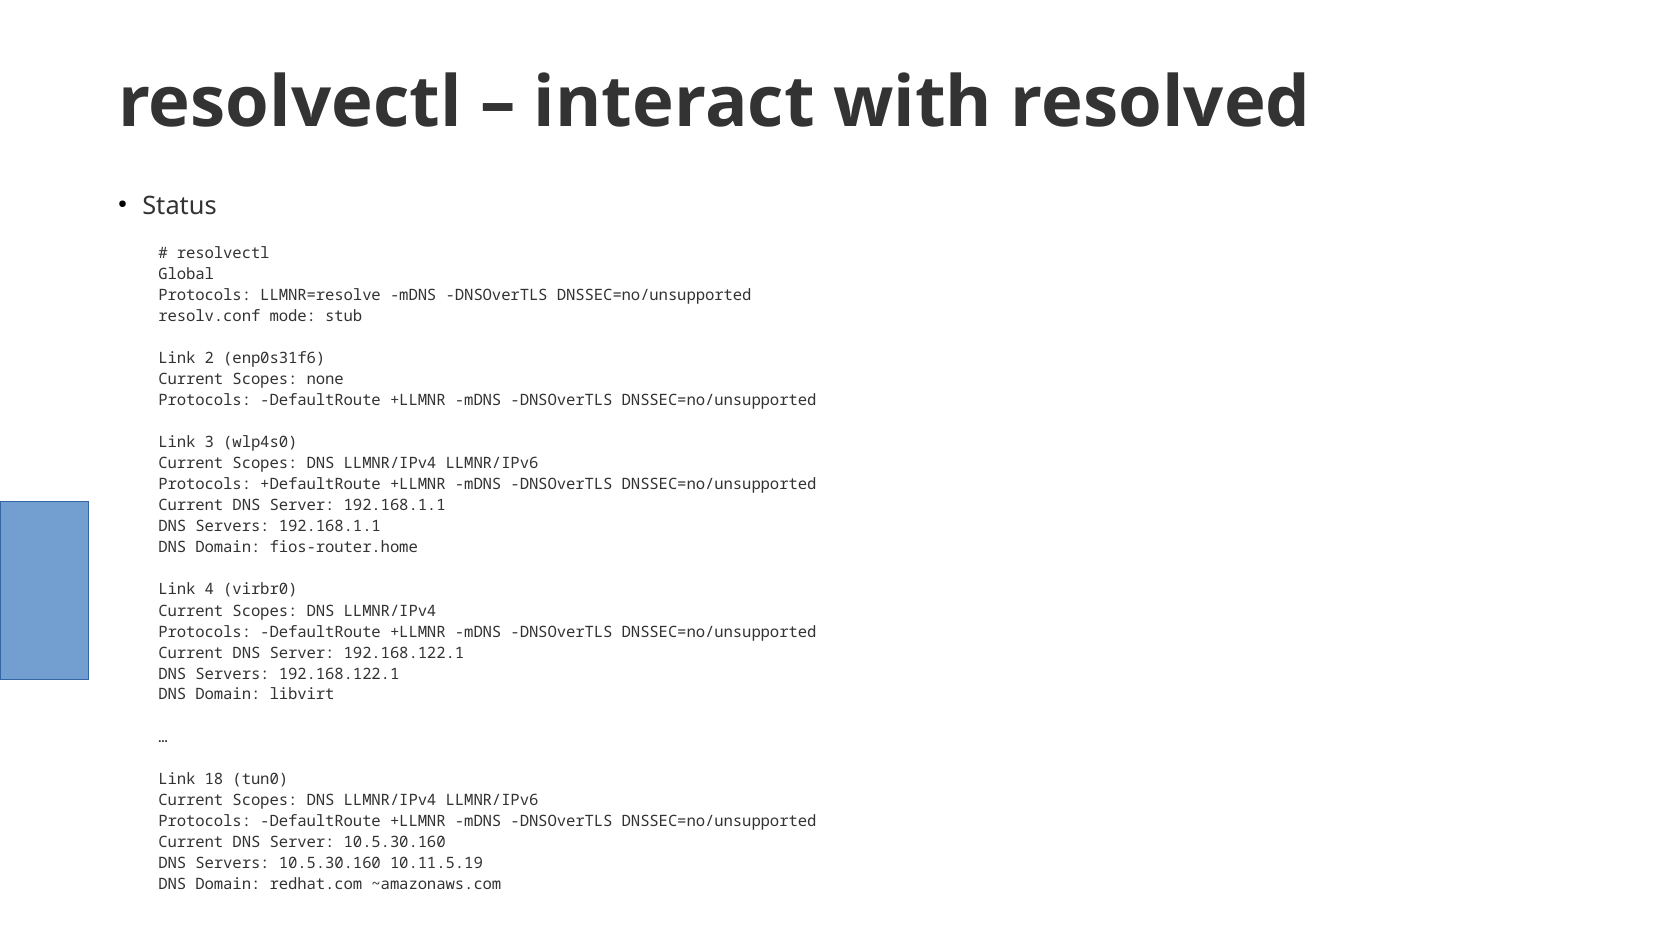

# resolvectl – interact with resolved
Status
# resolvectl Global
Protocols: LLMNR=resolve -mDNS -DNSOverTLS DNSSEC=no/unsupported
resolv.conf mode: stub
Link 2 (enp0s31f6)
Current Scopes: none
Protocols: -DefaultRoute +LLMNR -mDNS -DNSOverTLS DNSSEC=no/unsupported
Link 3 (wlp4s0)
Current Scopes: DNS LLMNR/IPv4 LLMNR/IPv6
Protocols: +DefaultRoute +LLMNR -mDNS -DNSOverTLS DNSSEC=no/unsupported
Current DNS Server: 192.168.1.1
DNS Servers: 192.168.1.1
DNS Domain: fios-router.home
Link 4 (virbr0)
Current Scopes: DNS LLMNR/IPv4
Protocols: -DefaultRoute +LLMNR -mDNS -DNSOverTLS DNSSEC=no/unsupported
Current DNS Server: 192.168.122.1
DNS Servers: 192.168.122.1
DNS Domain: libvirt
…
Link 18 (tun0)
Current Scopes: DNS LLMNR/IPv4 LLMNR/IPv6
Protocols: -DefaultRoute +LLMNR -mDNS -DNSOverTLS DNSSEC=no/unsupported
Current DNS Server: 10.5.30.160
DNS Servers: 10.5.30.160 10.11.5.19
DNS Domain: redhat.com ~amazonaws.com